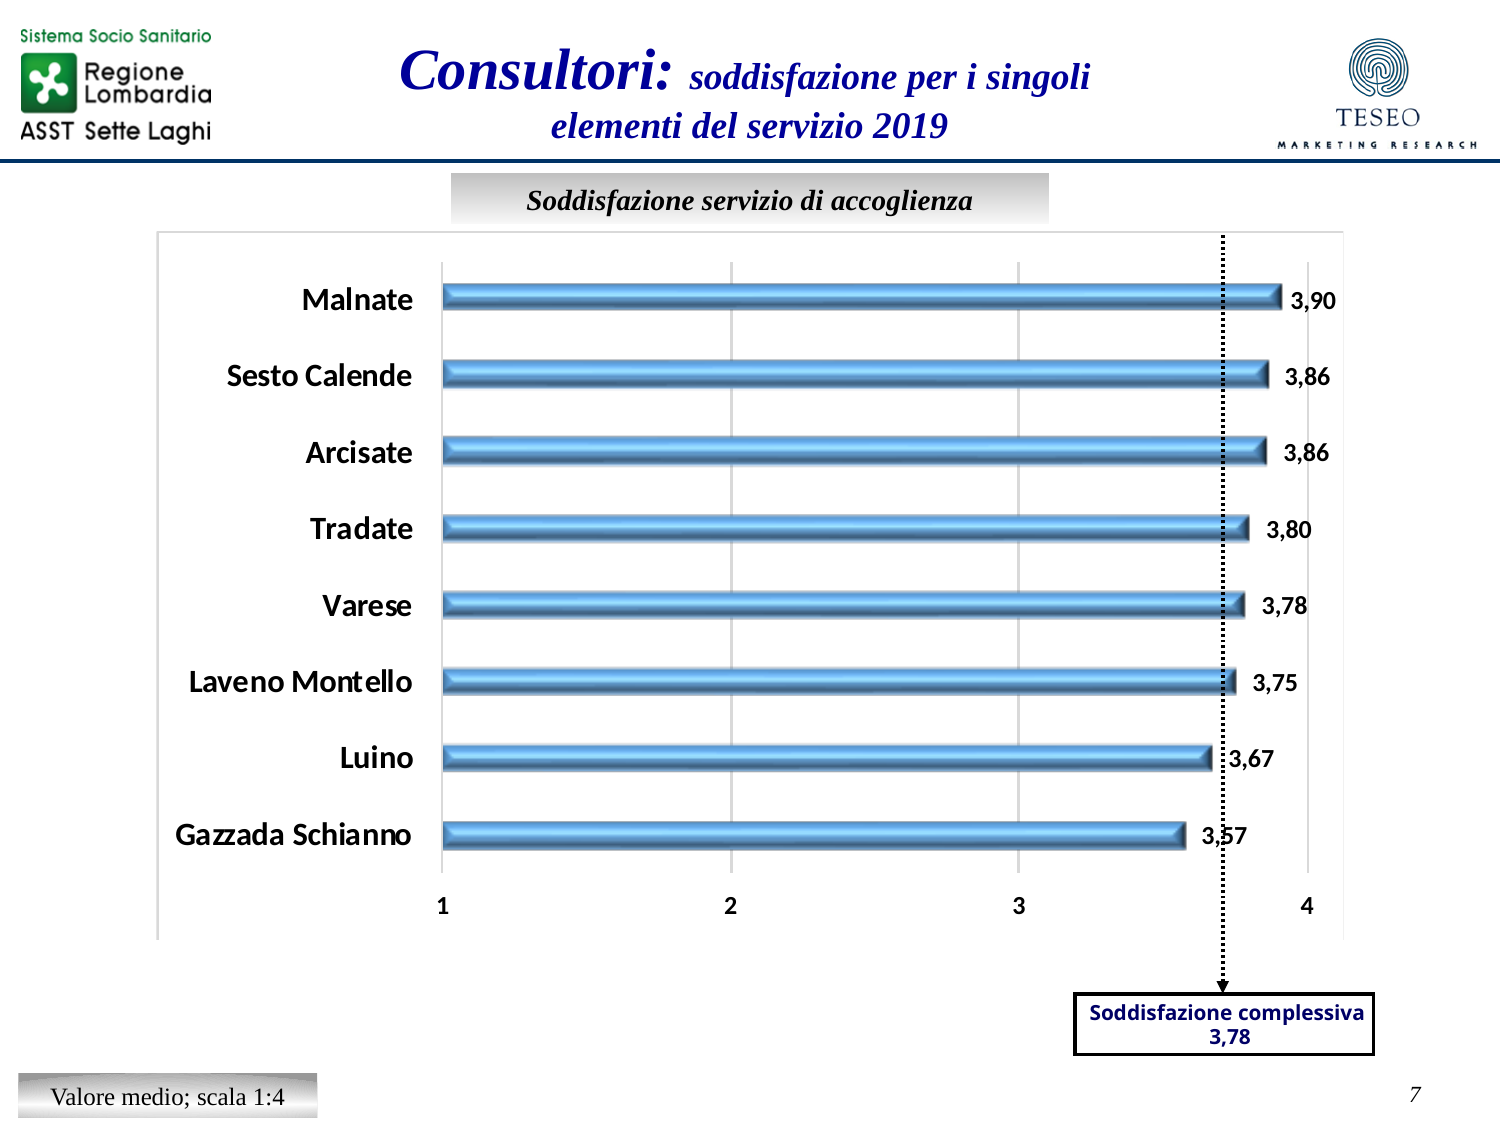

Consultori: soddisfazione per i singoli
elementi del servizio 2019
Soddisfazione servizio di accoglienza
Soddisfazione complessiva
3,78
Valore medio; scala 1:4